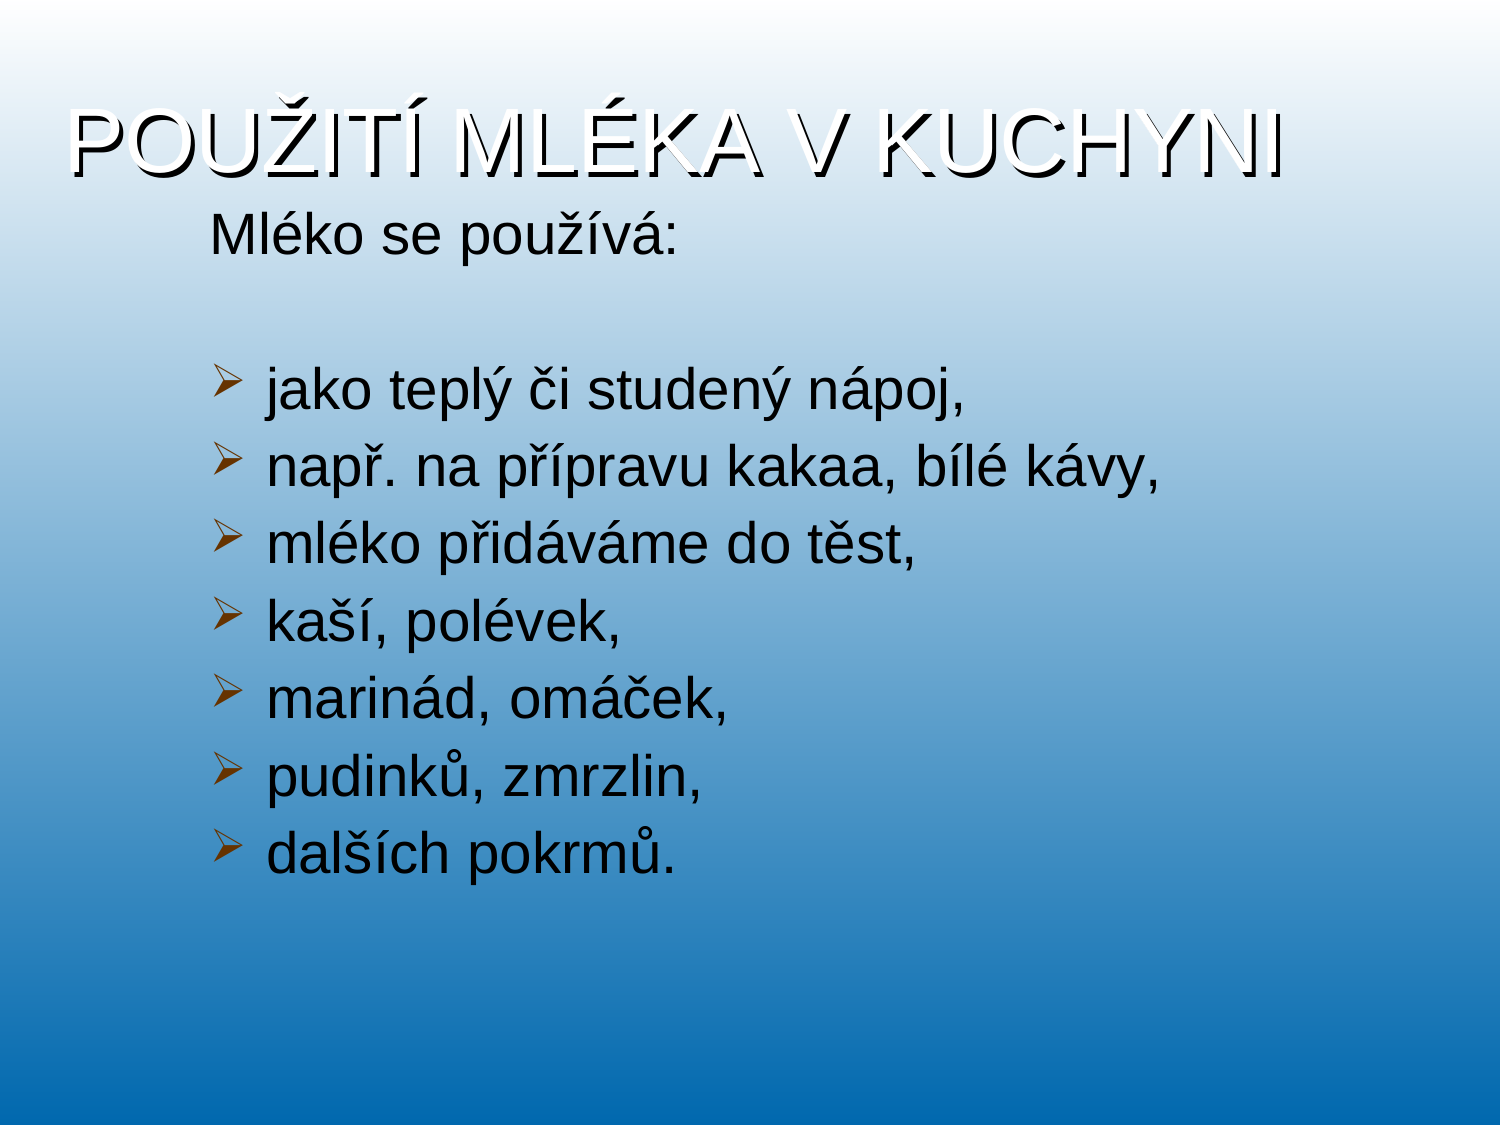

# POUŽITÍ MLÉKA V KUCHYNI
Mléko se používá:
jako teplý či studený nápoj,
např. na přípravu kakaa, bílé kávy,
mléko přidáváme do těst,
kaší, polévek,
marinád, omáček,
pudinků, zmrzlin,
dalších pokrmů.